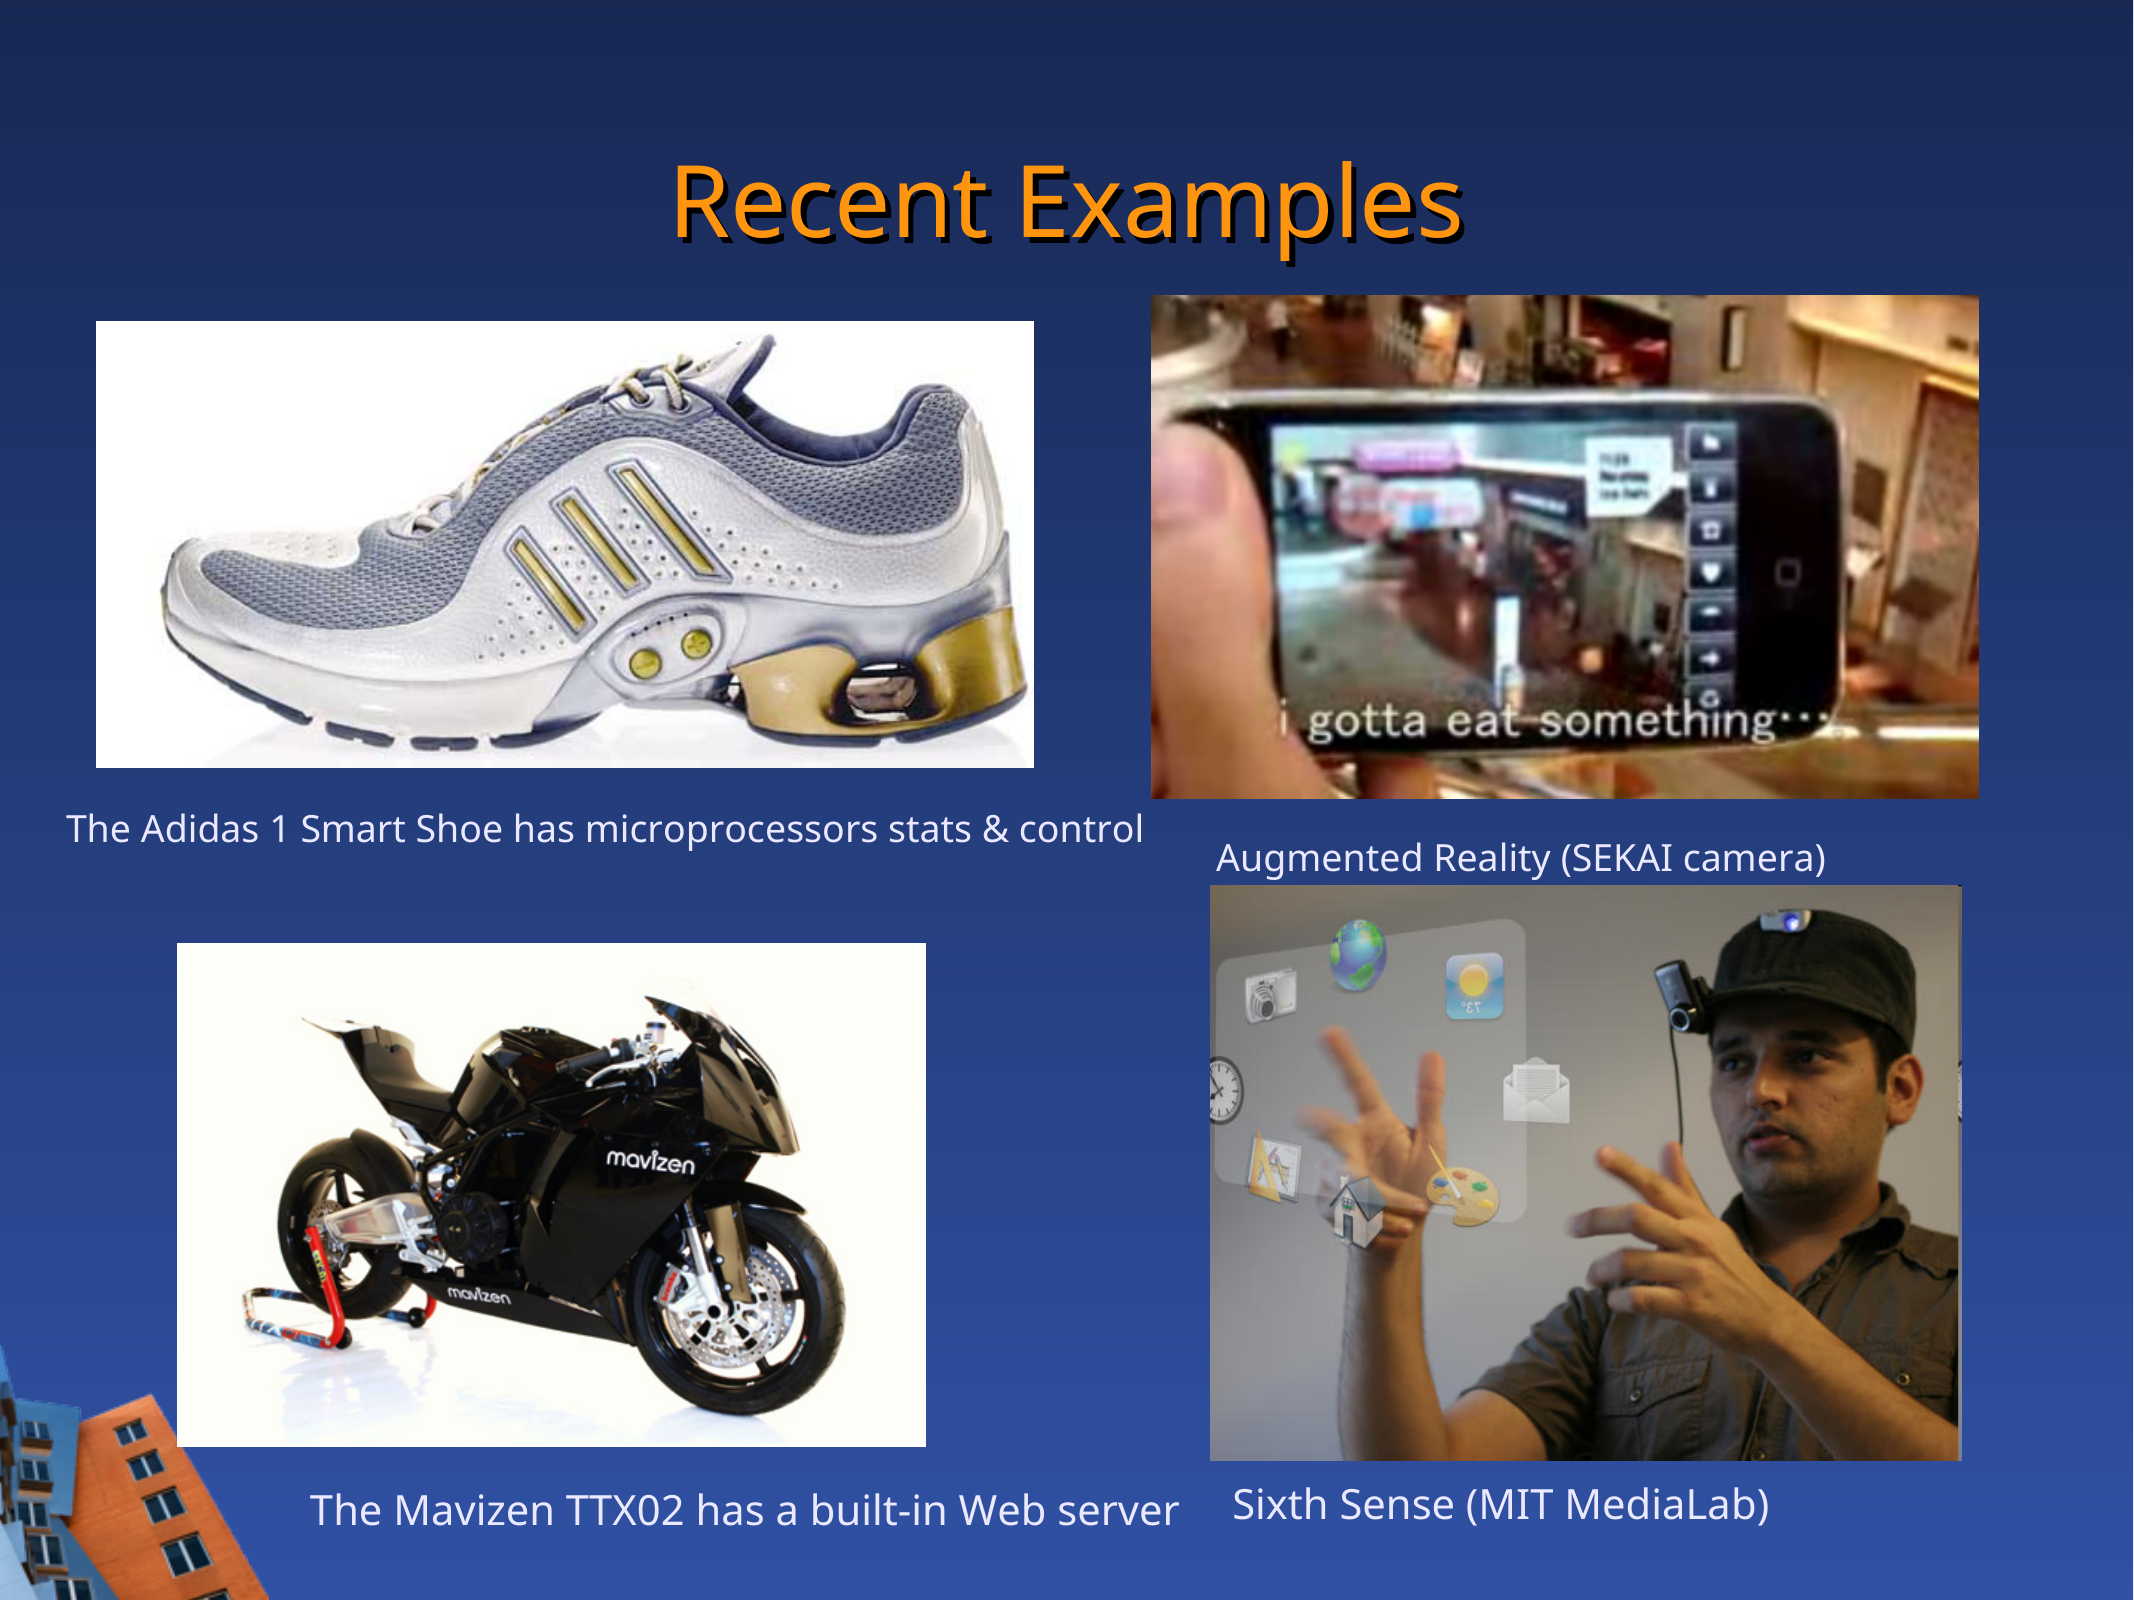

# Recent Examples
The Adidas 1 Smart Shoe has microprocessors stats & control
Augmented Reality (SEKAI camera)
Sixth Sense (MIT MediaLab)
The Mavizen TTX02 has a built-in Web server